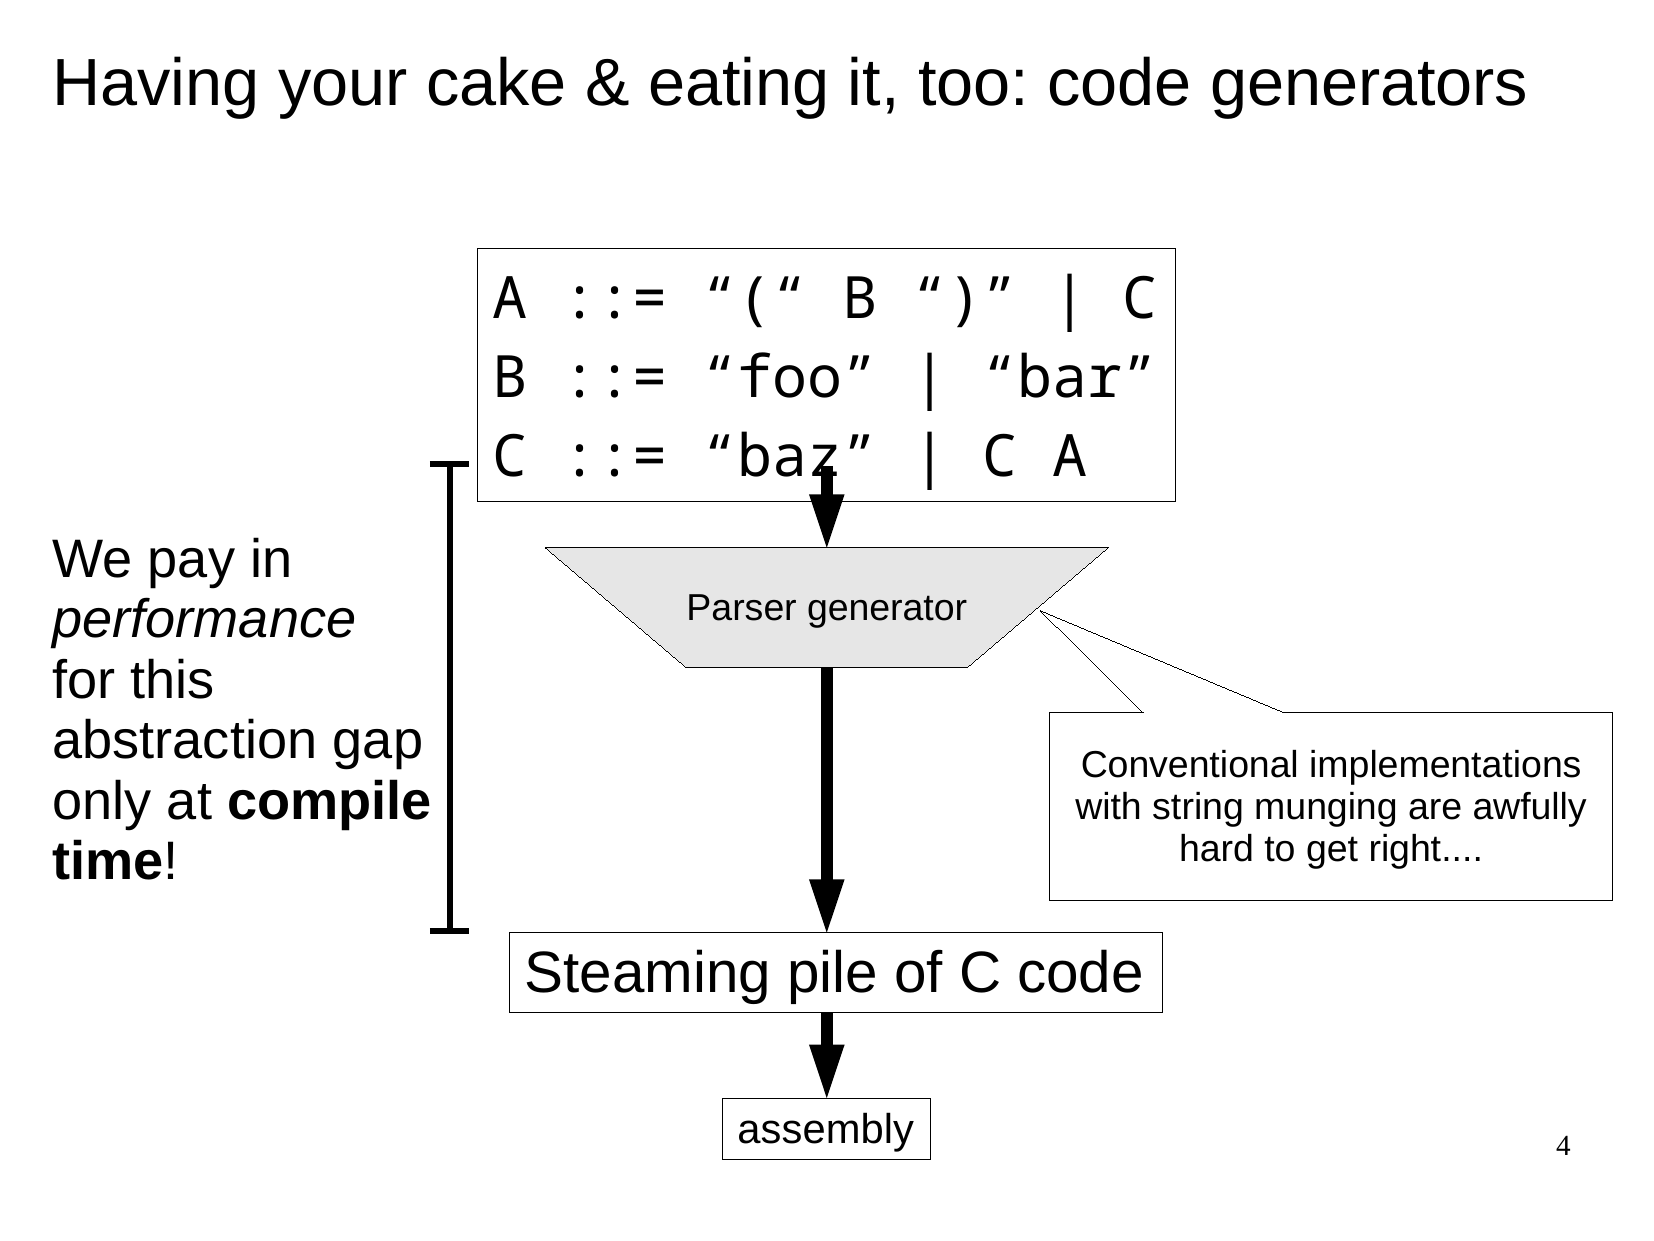

Having your cake & eating it, too: code generators
A ::= “(“ B “)” | C
B ::= “foo” | “bar”
C ::= “baz” | C A
We pay in performance for this abstraction gap only at compile time!
Parser generator
Conventional implementations with string munging are awfully hard to get right....
Steaming pile of C code
assembly
4